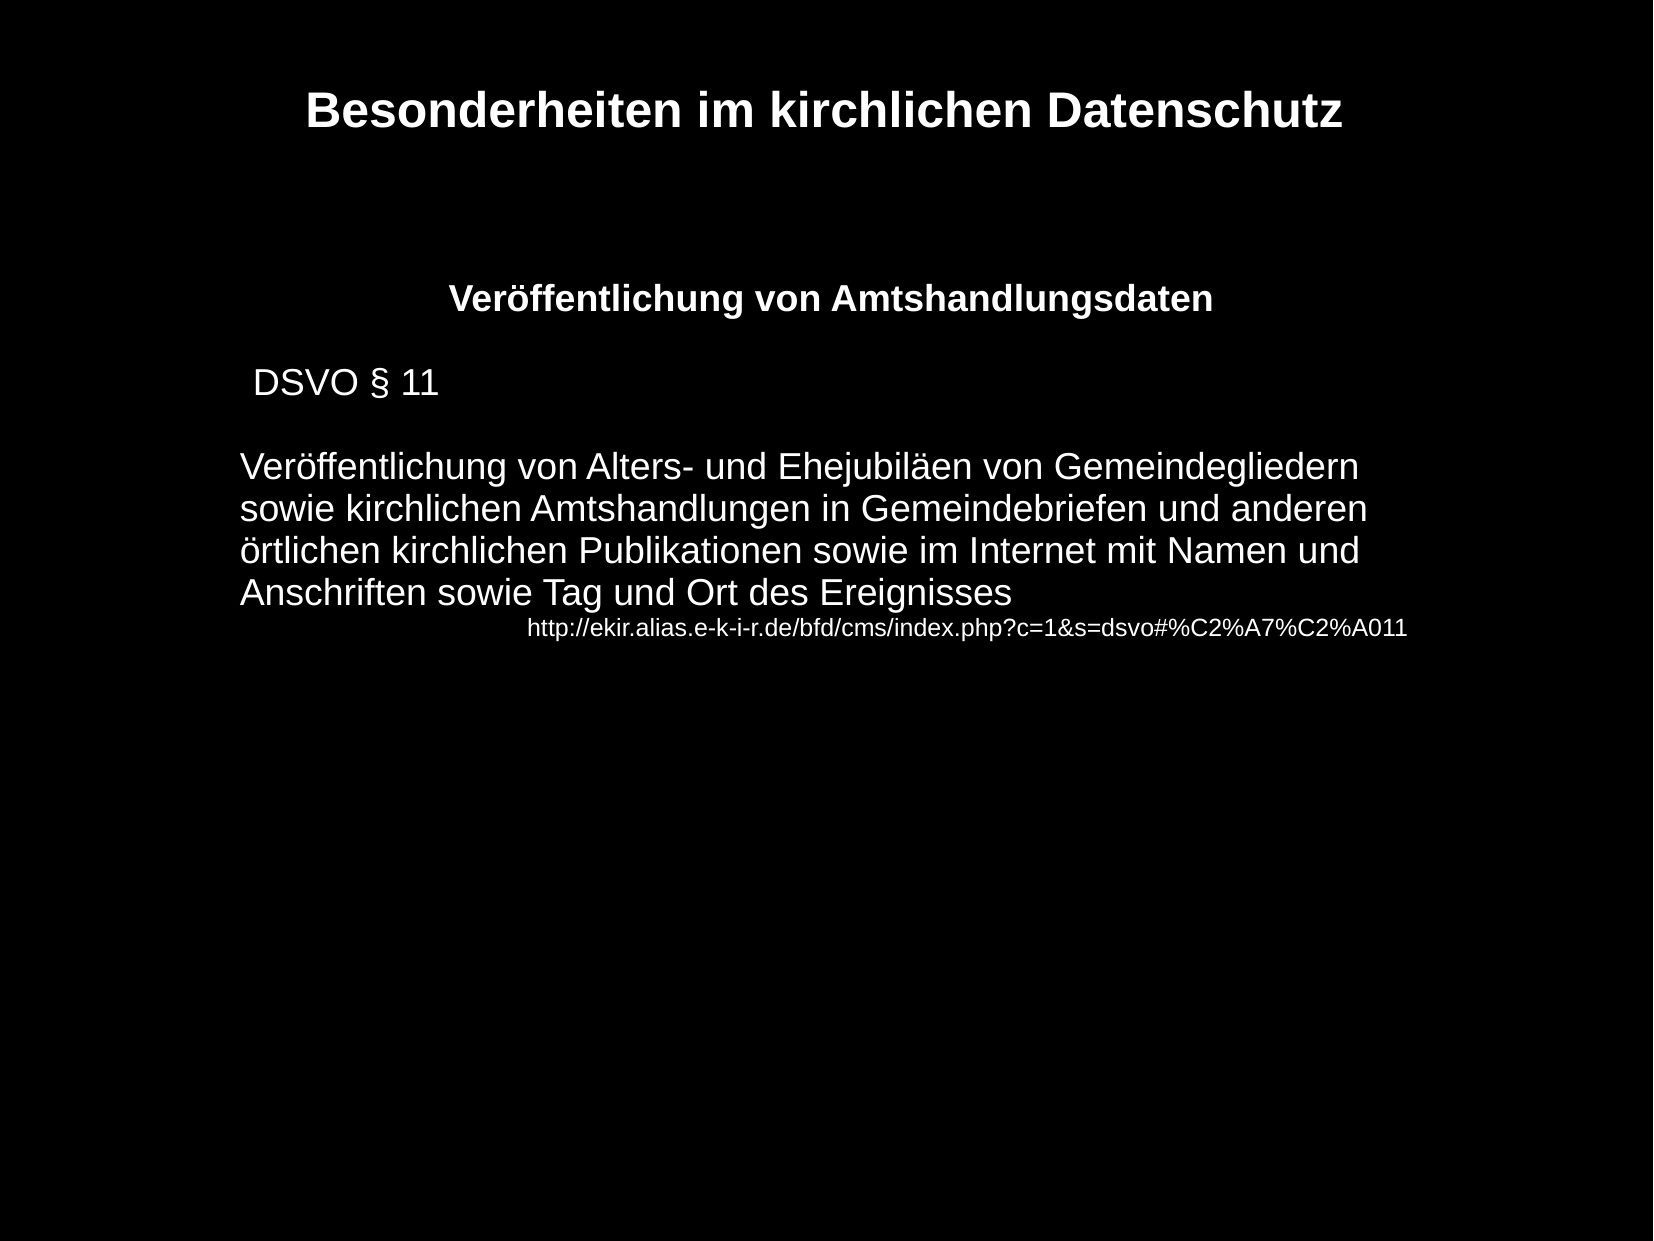

Besonderheiten im kirchlichen Datenschutz
Veröffentlichung von Amtshandlungsdaten
DSVO § 11
Veröffentlichung von Alters- und Ehejubiläen von Gemeindegliedern sowie kirchlichen Amtshandlungen in Gemeindebriefen und anderen örtlichen kirchlichen Publikationen sowie im Internet mit Namen und Anschriften sowie Tag und Ort des Ereignisses
http://ekir.alias.e-k-i-r.de/bfd/cms/index.php?c=1&s=dsvo#%C2%A7%C2%A011